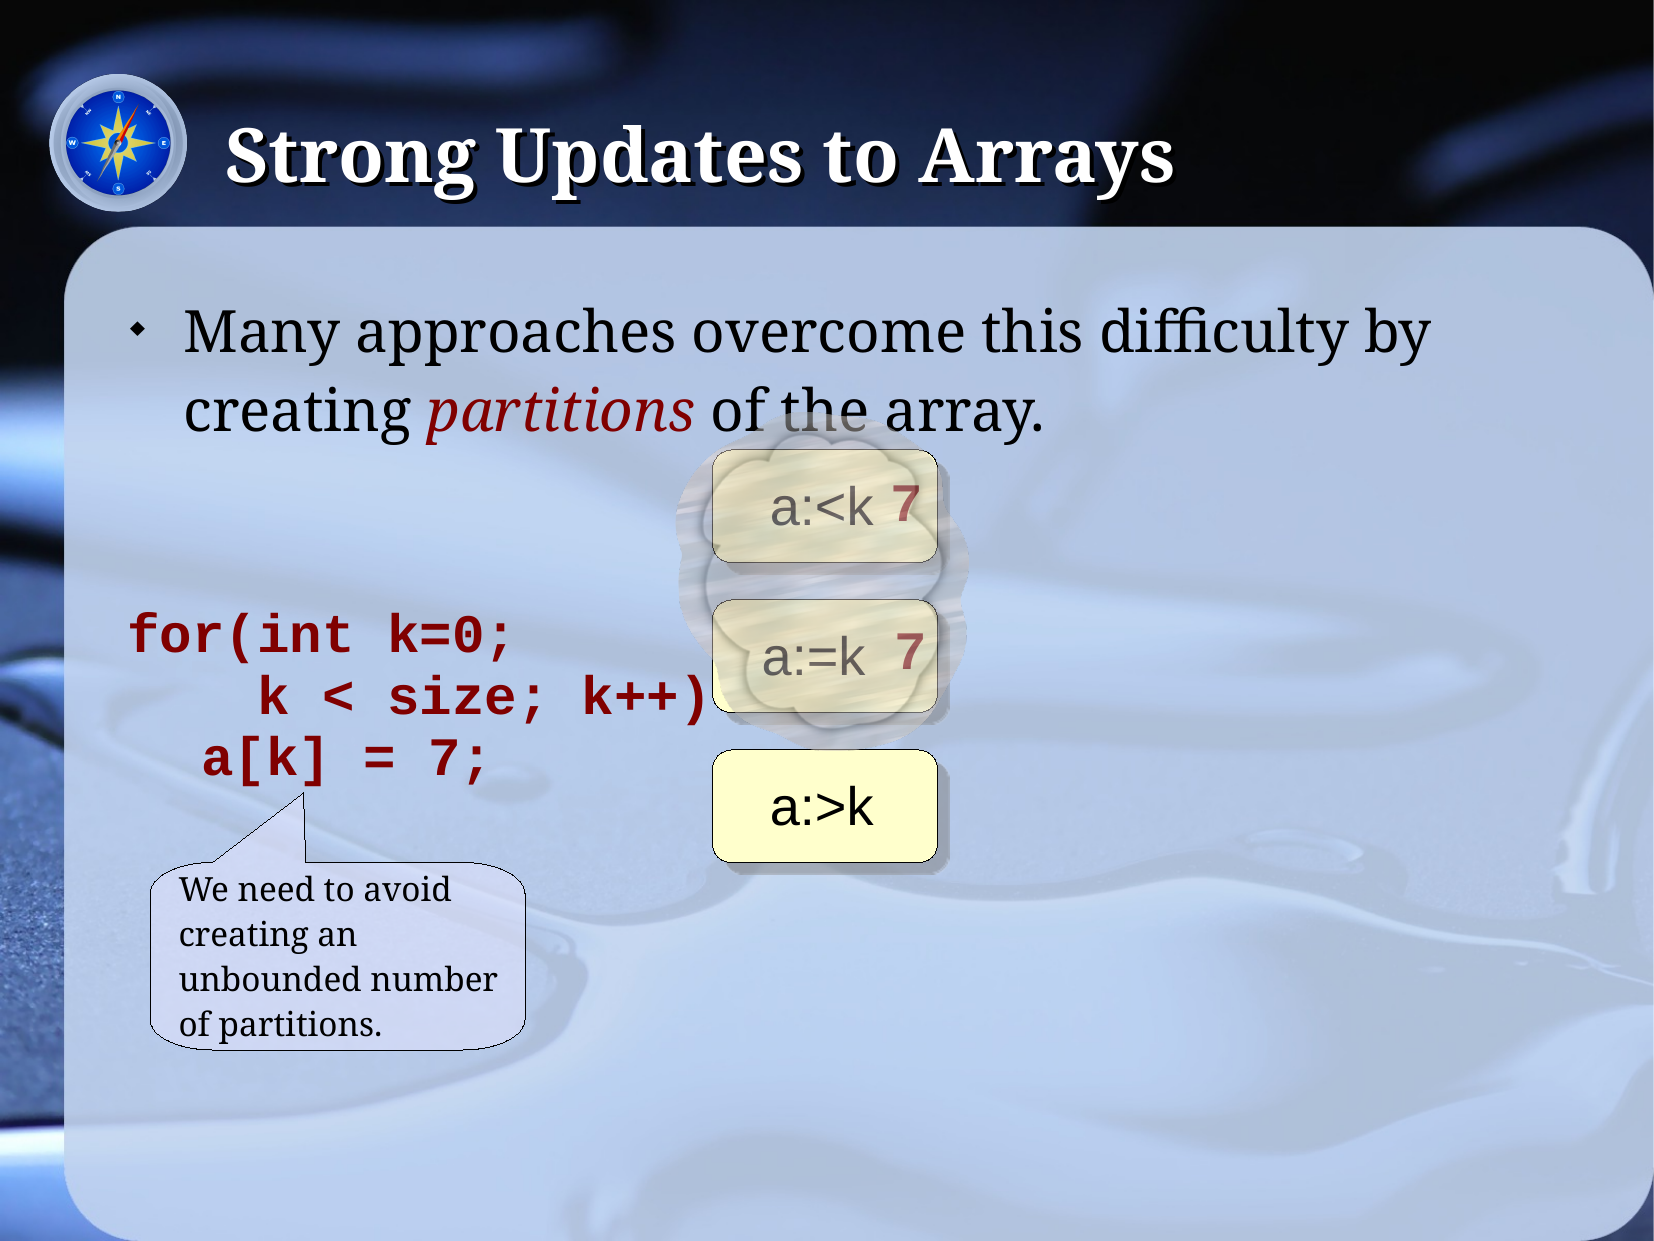

# Strong Updates to Arrays
Many approaches overcome this difficulty by creating partitions of the array.
a:<k
a:=k
a:>k
7
for(int k=0;
 k < size; k++)
	a[k] = 7;
7
We need to avoid
creating an
unbounded number
of partitions.